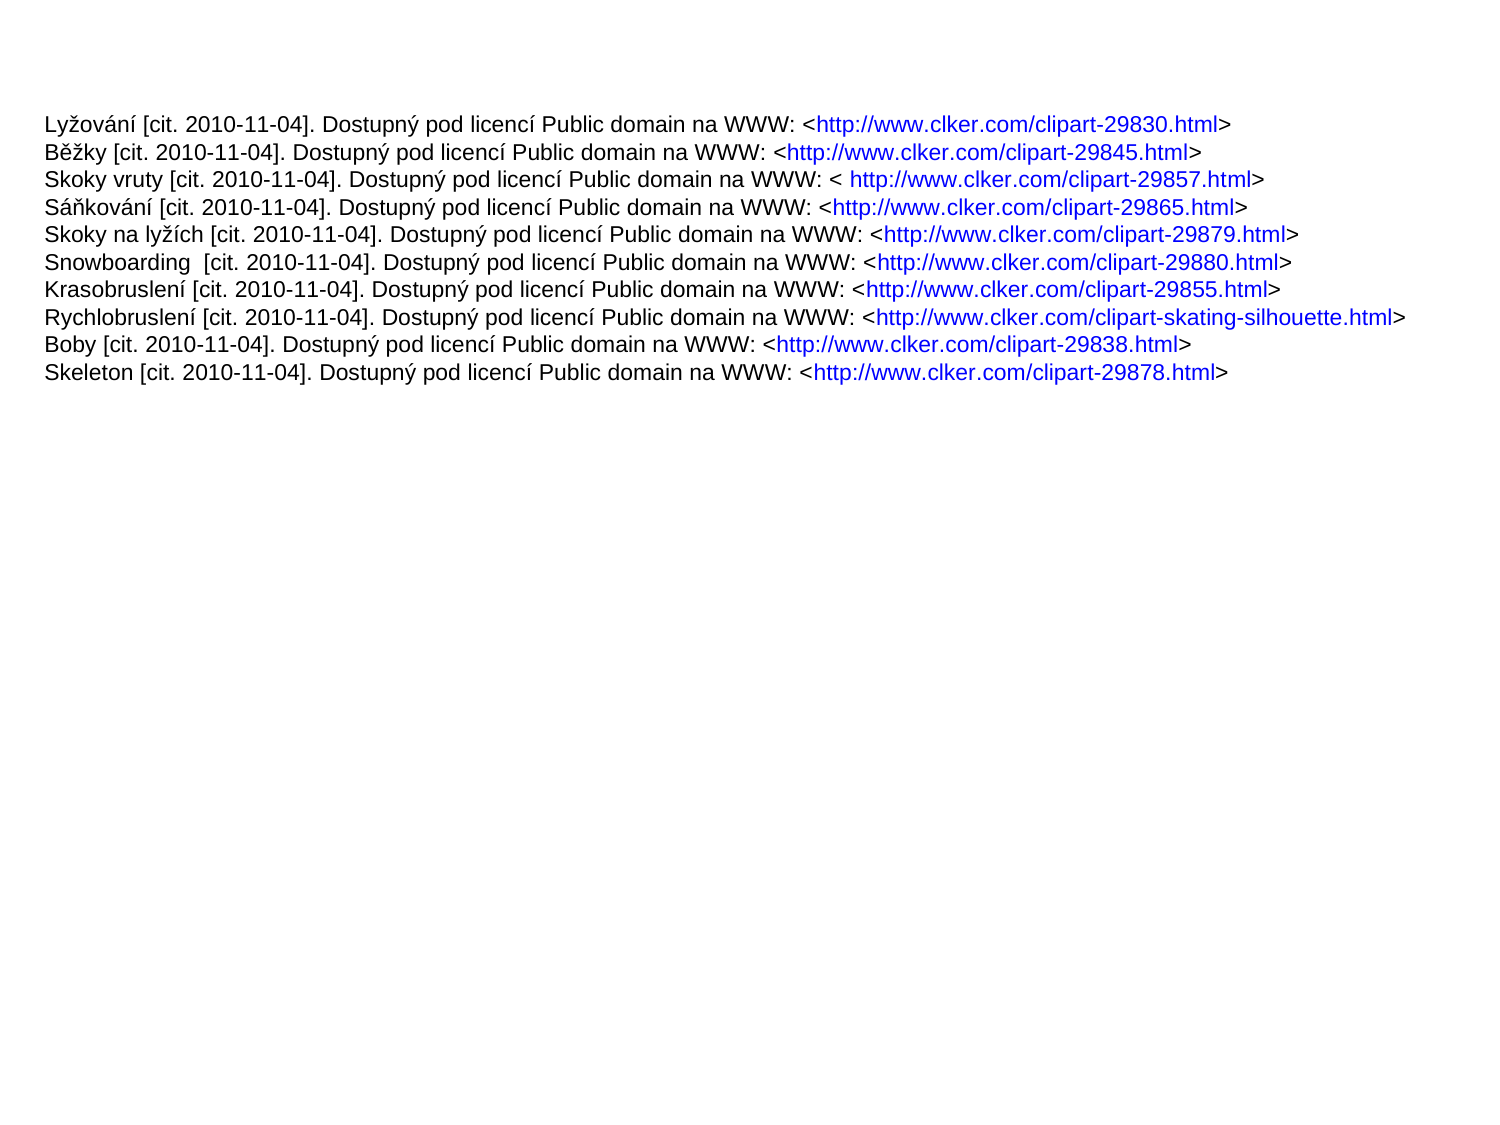

Lyžování [cit. 2010-11-04]. Dostupný pod licencí Public domain na WWW: <http://www.clker.com/clipart-29830.html>
Běžky [cit. 2010-11-04]. Dostupný pod licencí Public domain na WWW: <http://www.clker.com/clipart-29845.html>
Skoky vruty [cit. 2010-11-04]. Dostupný pod licencí Public domain na WWW: < http://www.clker.com/clipart-29857.html>
Sáňkování [cit. 2010-11-04]. Dostupný pod licencí Public domain na WWW: <http://www.clker.com/clipart-29865.html>
Skoky na lyžích [cit. 2010-11-04]. Dostupný pod licencí Public domain na WWW: <http://www.clker.com/clipart-29879.html>
Snowboarding [cit. 2010-11-04]. Dostupný pod licencí Public domain na WWW: <http://www.clker.com/clipart-29880.html>
Krasobruslení [cit. 2010-11-04]. Dostupný pod licencí Public domain na WWW: <http://www.clker.com/clipart-29855.html>
Rychlobruslení [cit. 2010-11-04]. Dostupný pod licencí Public domain na WWW: <http://www.clker.com/clipart-skating-silhouette.html>
Boby [cit. 2010-11-04]. Dostupný pod licencí Public domain na WWW: <http://www.clker.com/clipart-29838.html>
Skeleton [cit. 2010-11-04]. Dostupný pod licencí Public domain na WWW: <http://www.clker.com/clipart-29878.html>